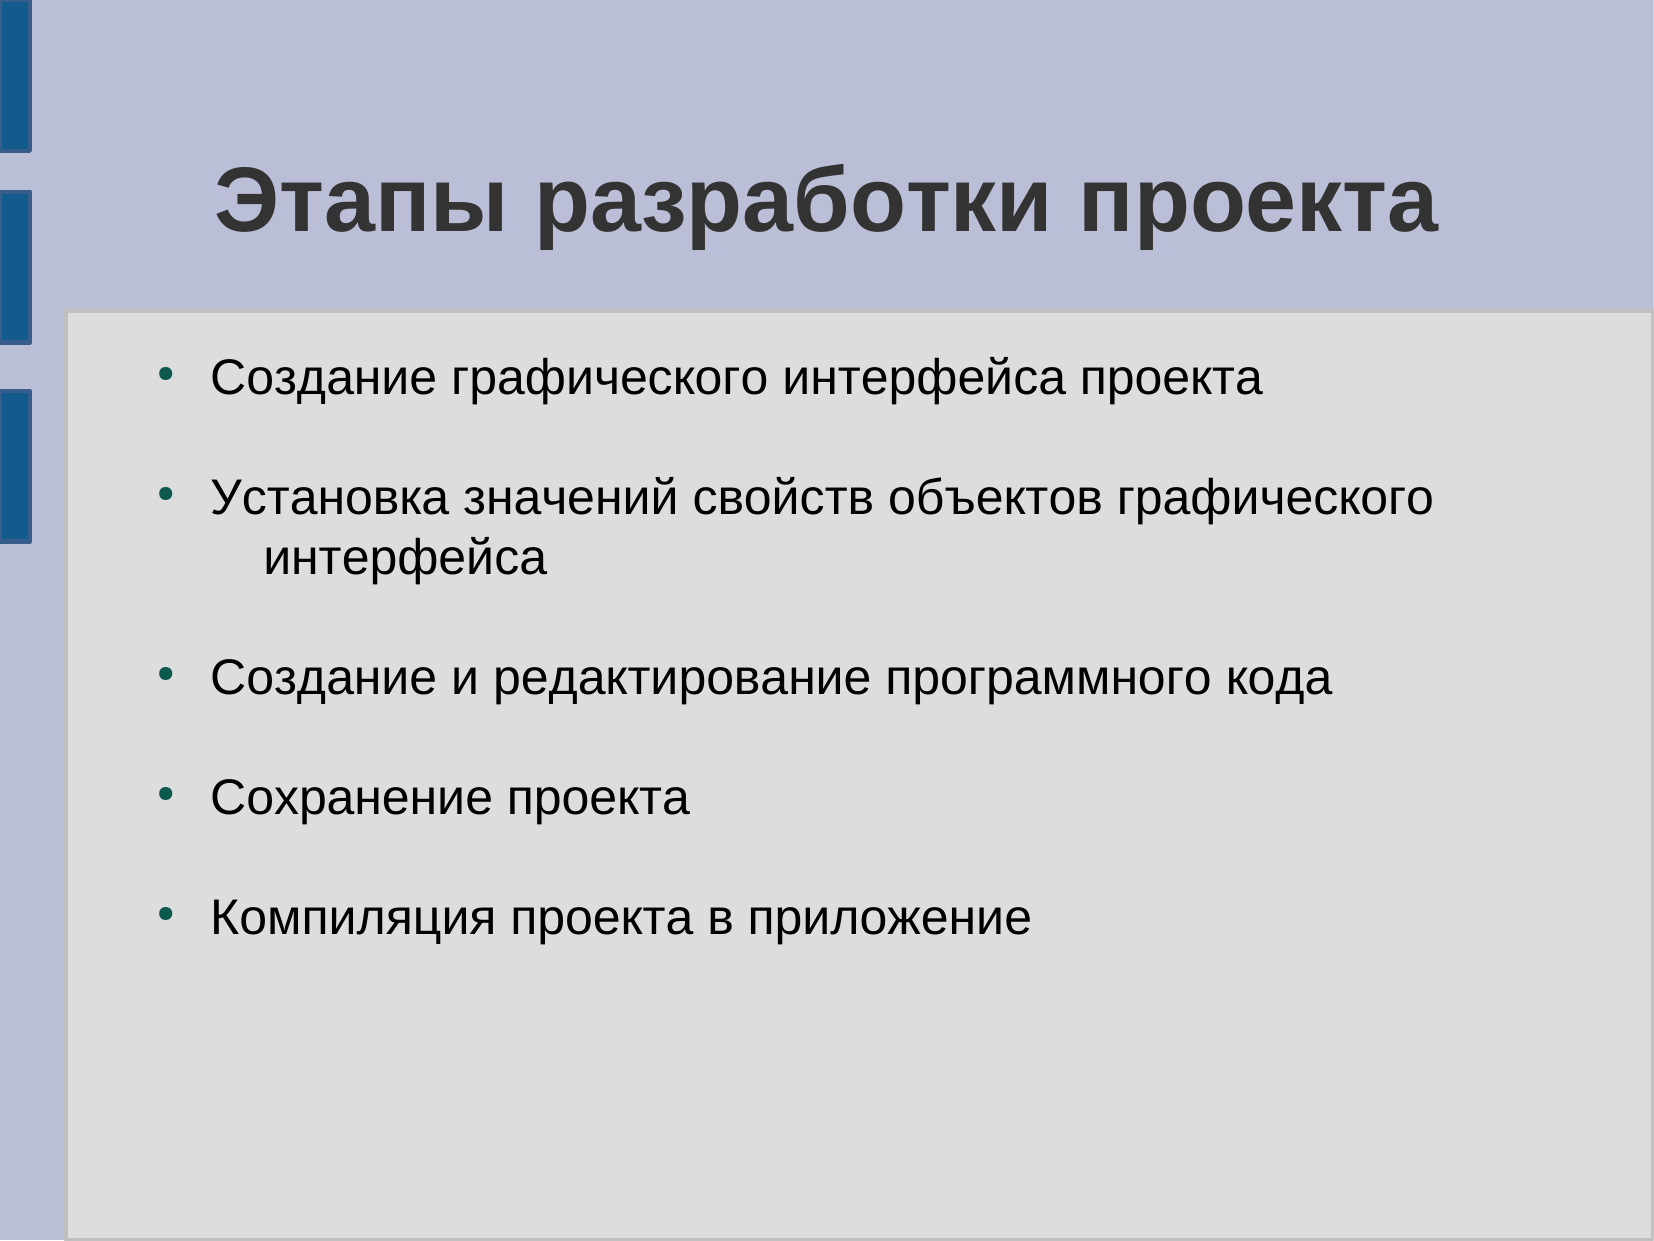

# Этапы разработки проекта
Создание графического интерфейса проекта
Установка значений свойств объектов графического интерфейса
Создание и редактирование программного кода
Сохранение проекта
Компиляция проекта в приложение